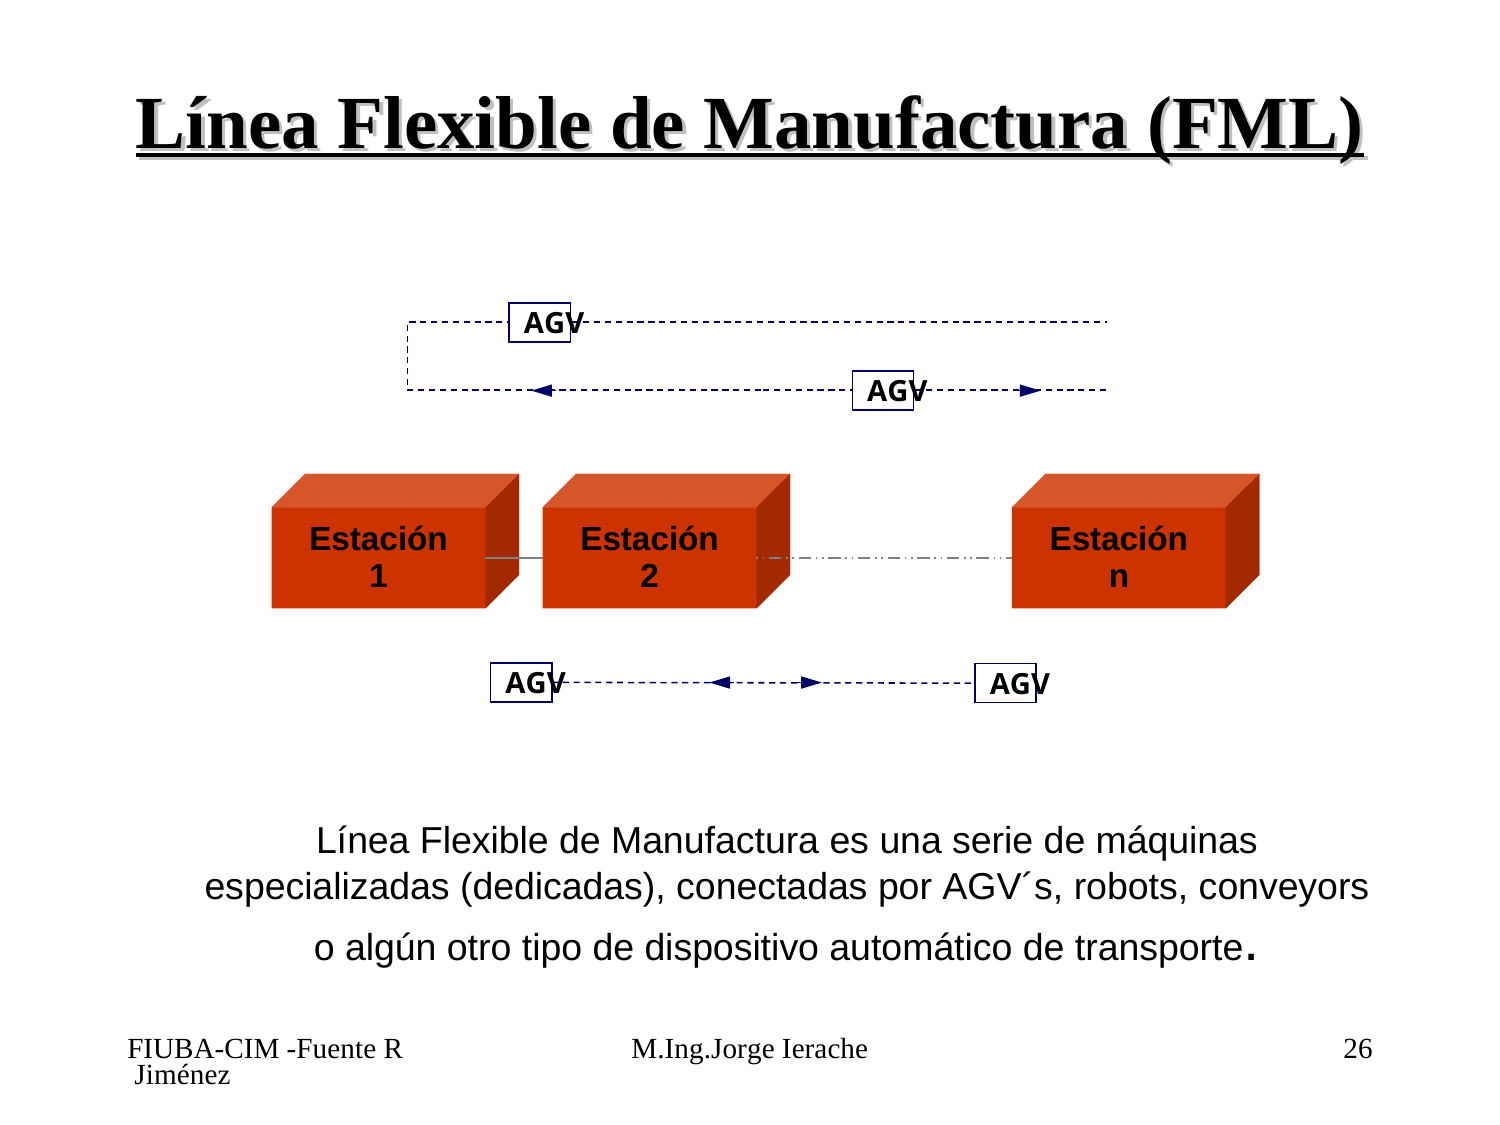

# Línea Flexible de Manufactura (FML)
AGV
AGV
Estación
1
Estación
2
Estación
n
AGV
AGV
	Línea Flexible de Manufactura es una serie de máquinas especializadas (dedicadas), conectadas por AGV´s, robots, conveyors o algún otro tipo de dispositivo automático de transporte.
FIUBA-CIM -Fuente R Jiménez
M.Ing.Jorge Ierache
26